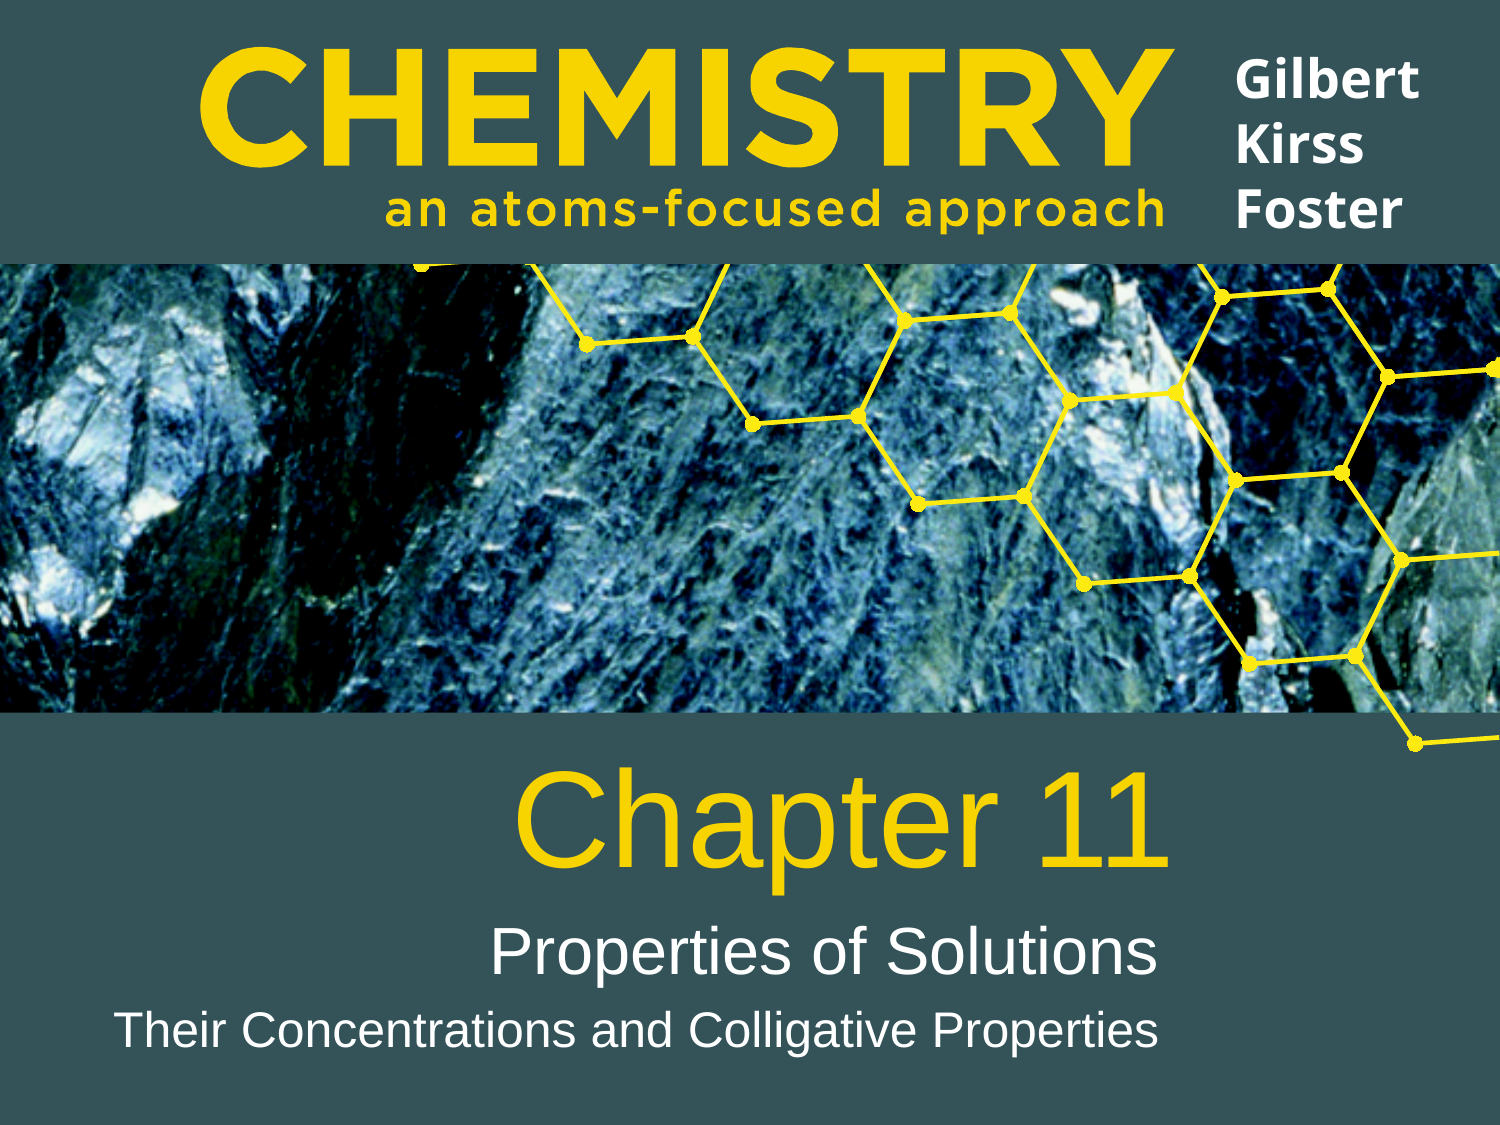

11
# Properties of Solutions
Their Concentrations and Colligative Properties